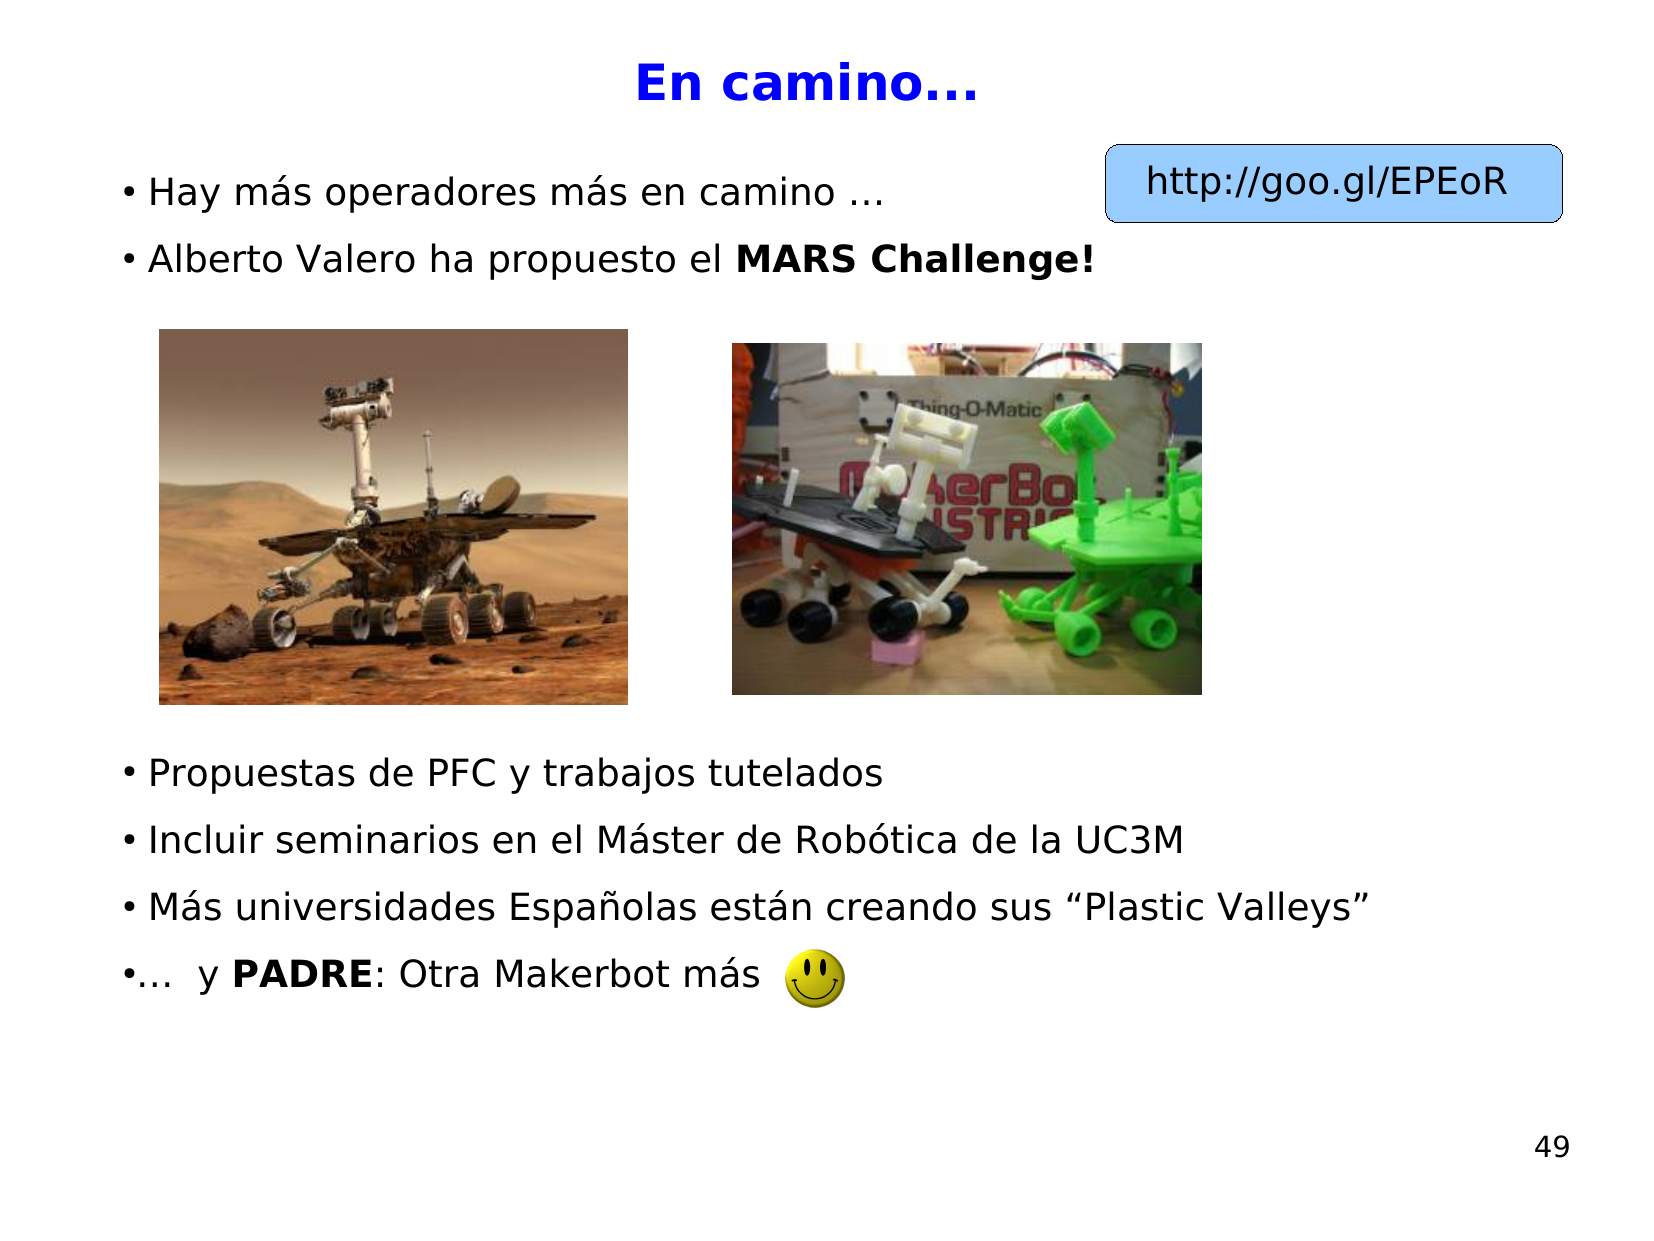

En camino...
http://goo.gl/EPEoR
 Hay más operadores más en camino …
 Alberto Valero ha propuesto el MARS Challenge!
 Propuestas de PFC y trabajos tutelados
 Incluir seminarios en el Máster de Robótica de la UC3M
 Más universidades Españolas están creando sus “Plastic Valleys”
… y PADRE: Otra Makerbot más
49